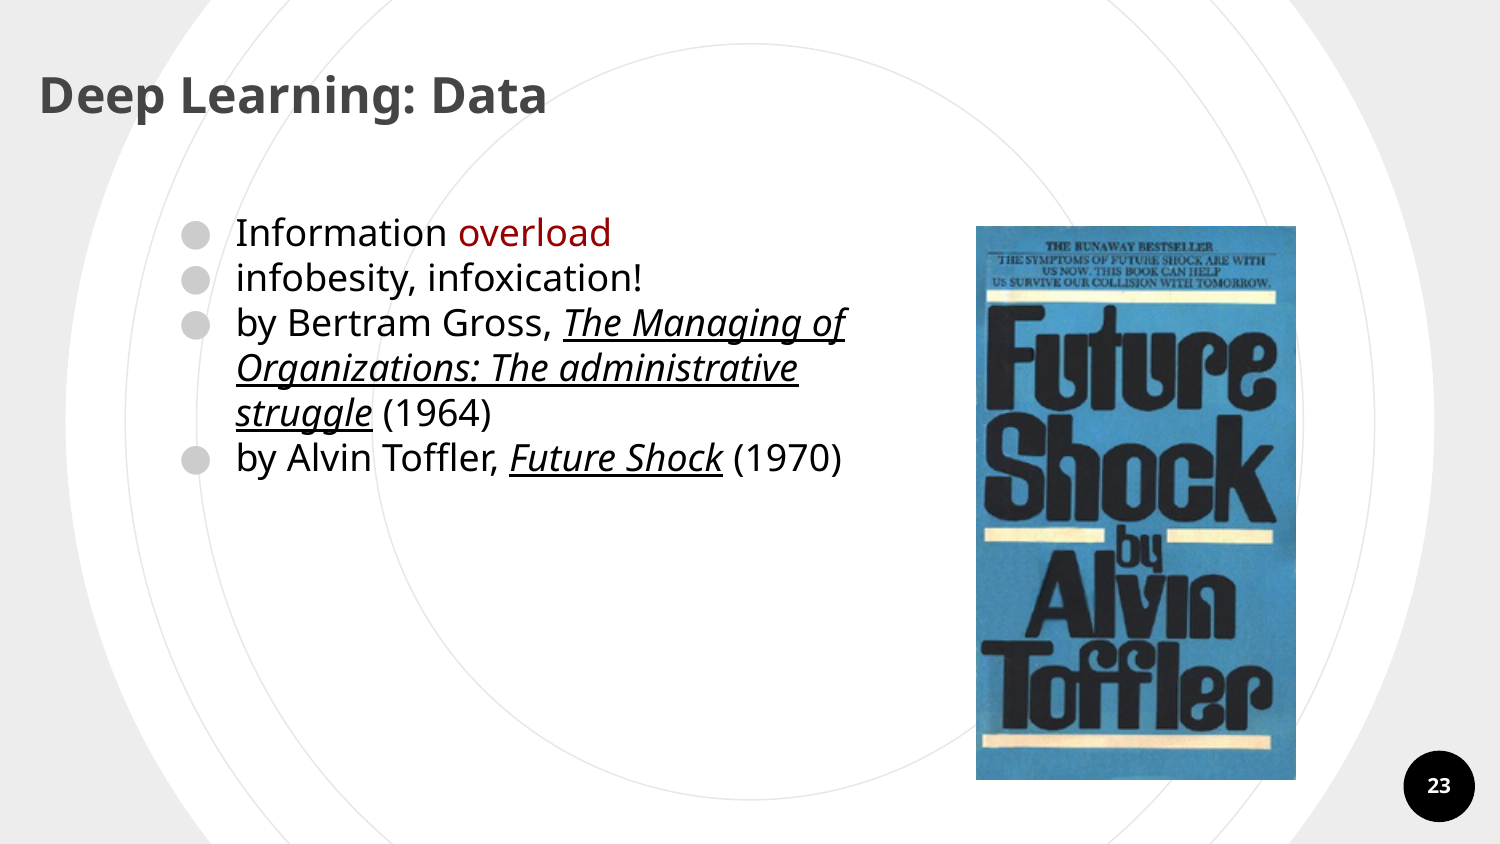

Deep Learning: Data
# Information overload
infobesity, infoxication!
by Bertram Gross, The Managing of Organizations: The administrative struggle (1964)
by Alvin Toffler, Future Shock (1970)